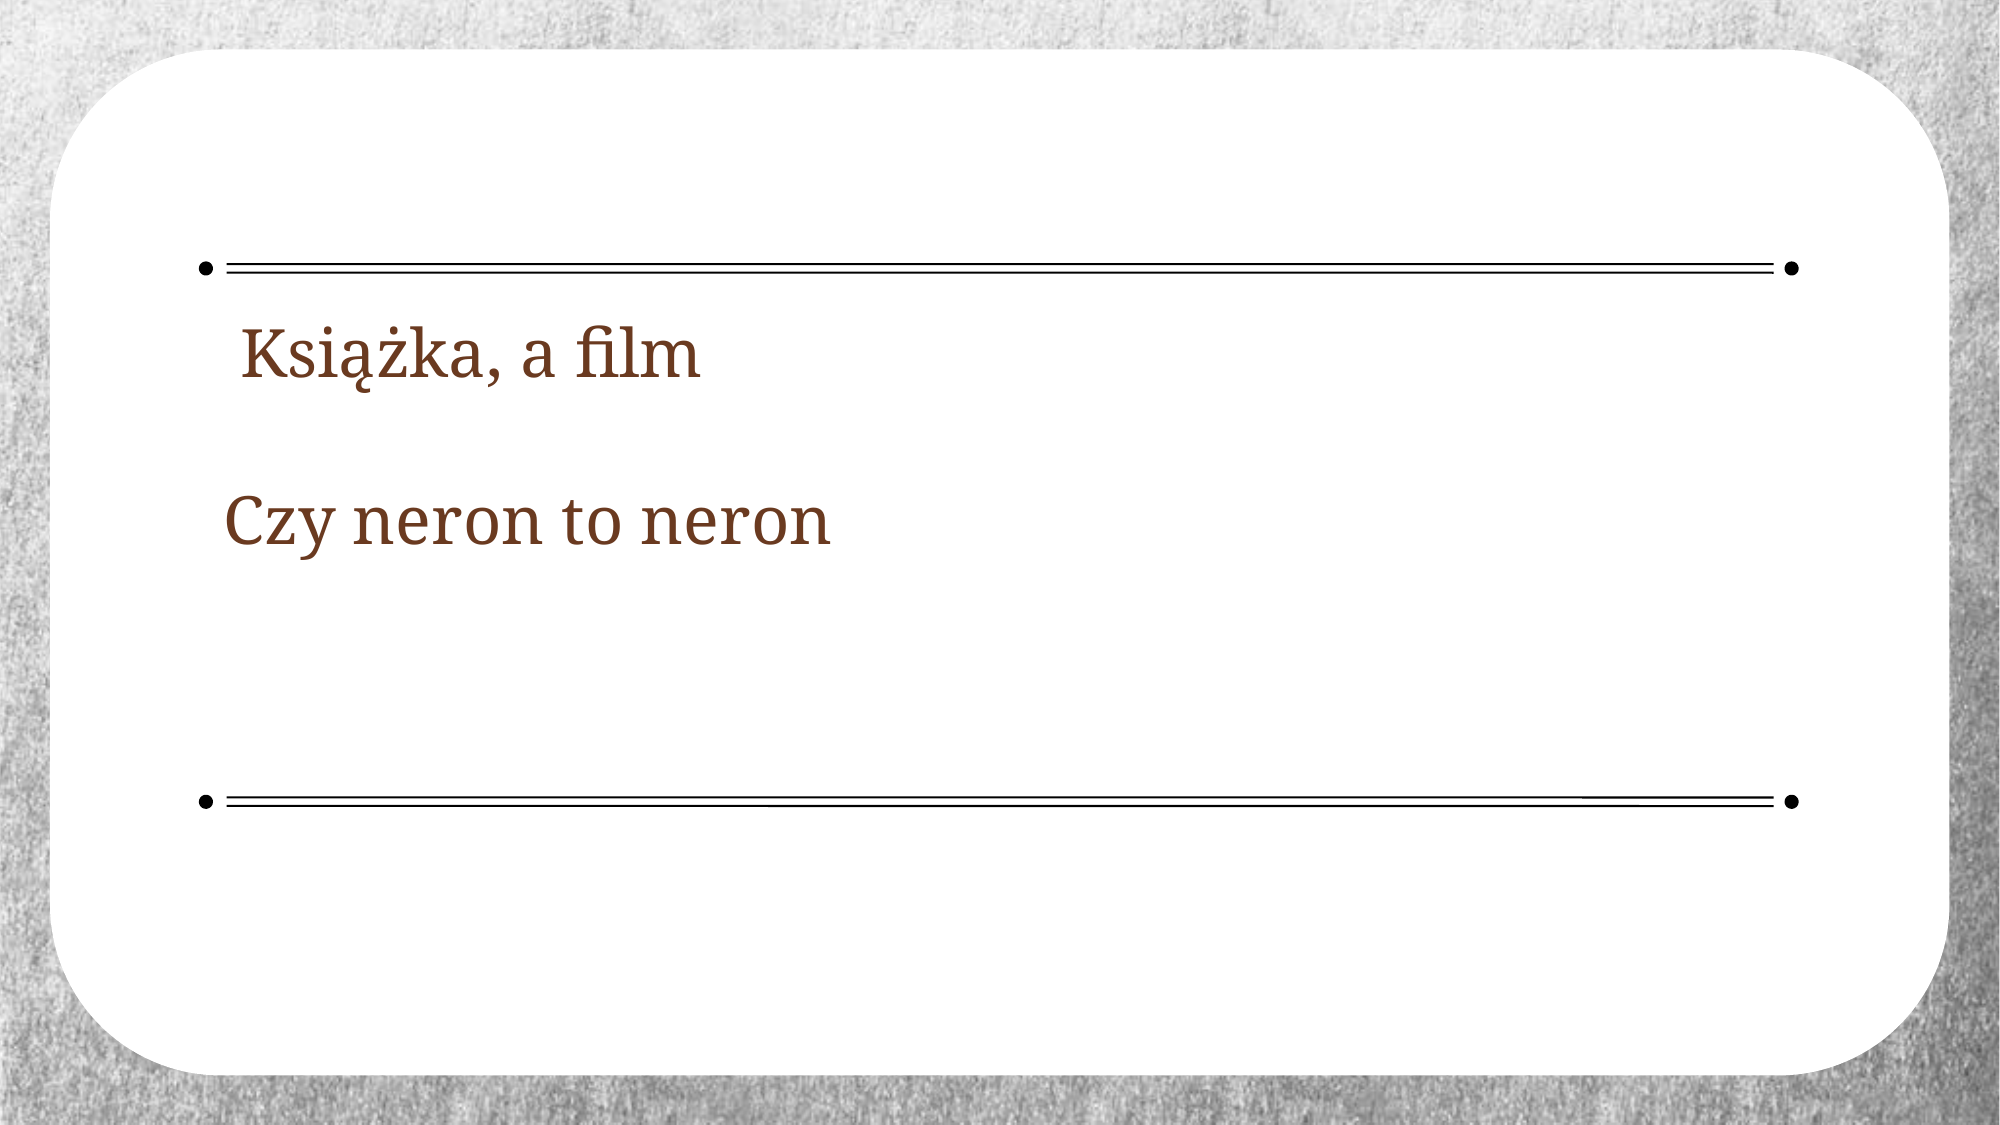

# Książka, a film
Czy neron to neron